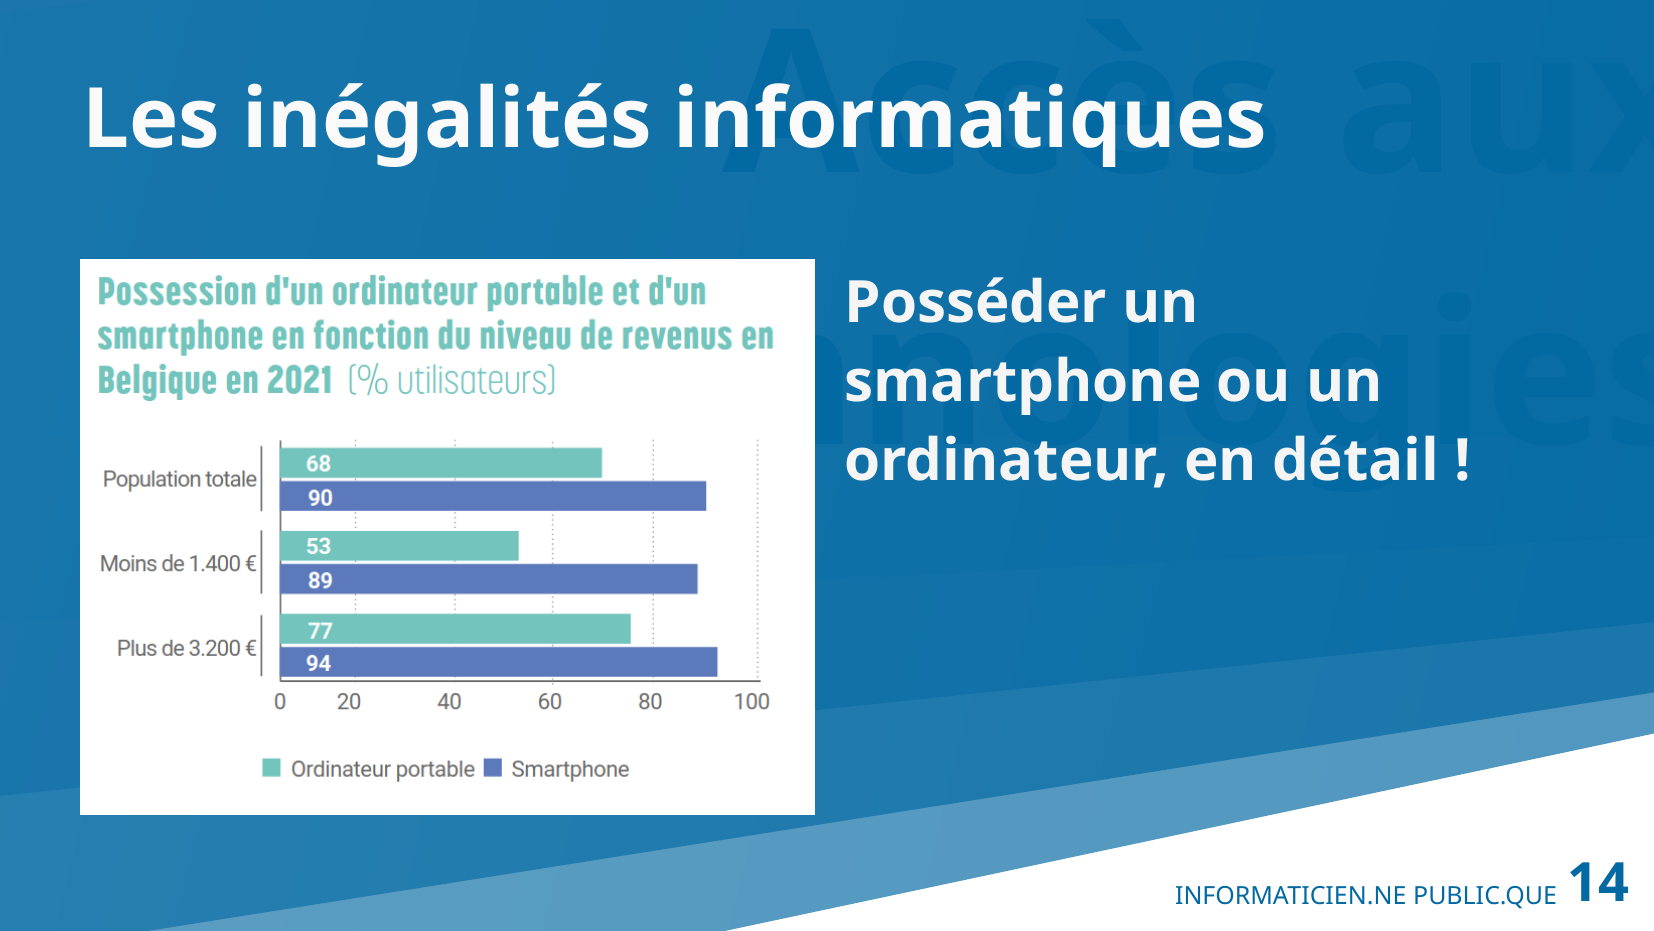

# Accès aux technologies
Les inégalités informatiques
Posséder un smartphone ou un ordinateur, en détail !
INFORMATICIEN.NE PUBLIC.QUE
14